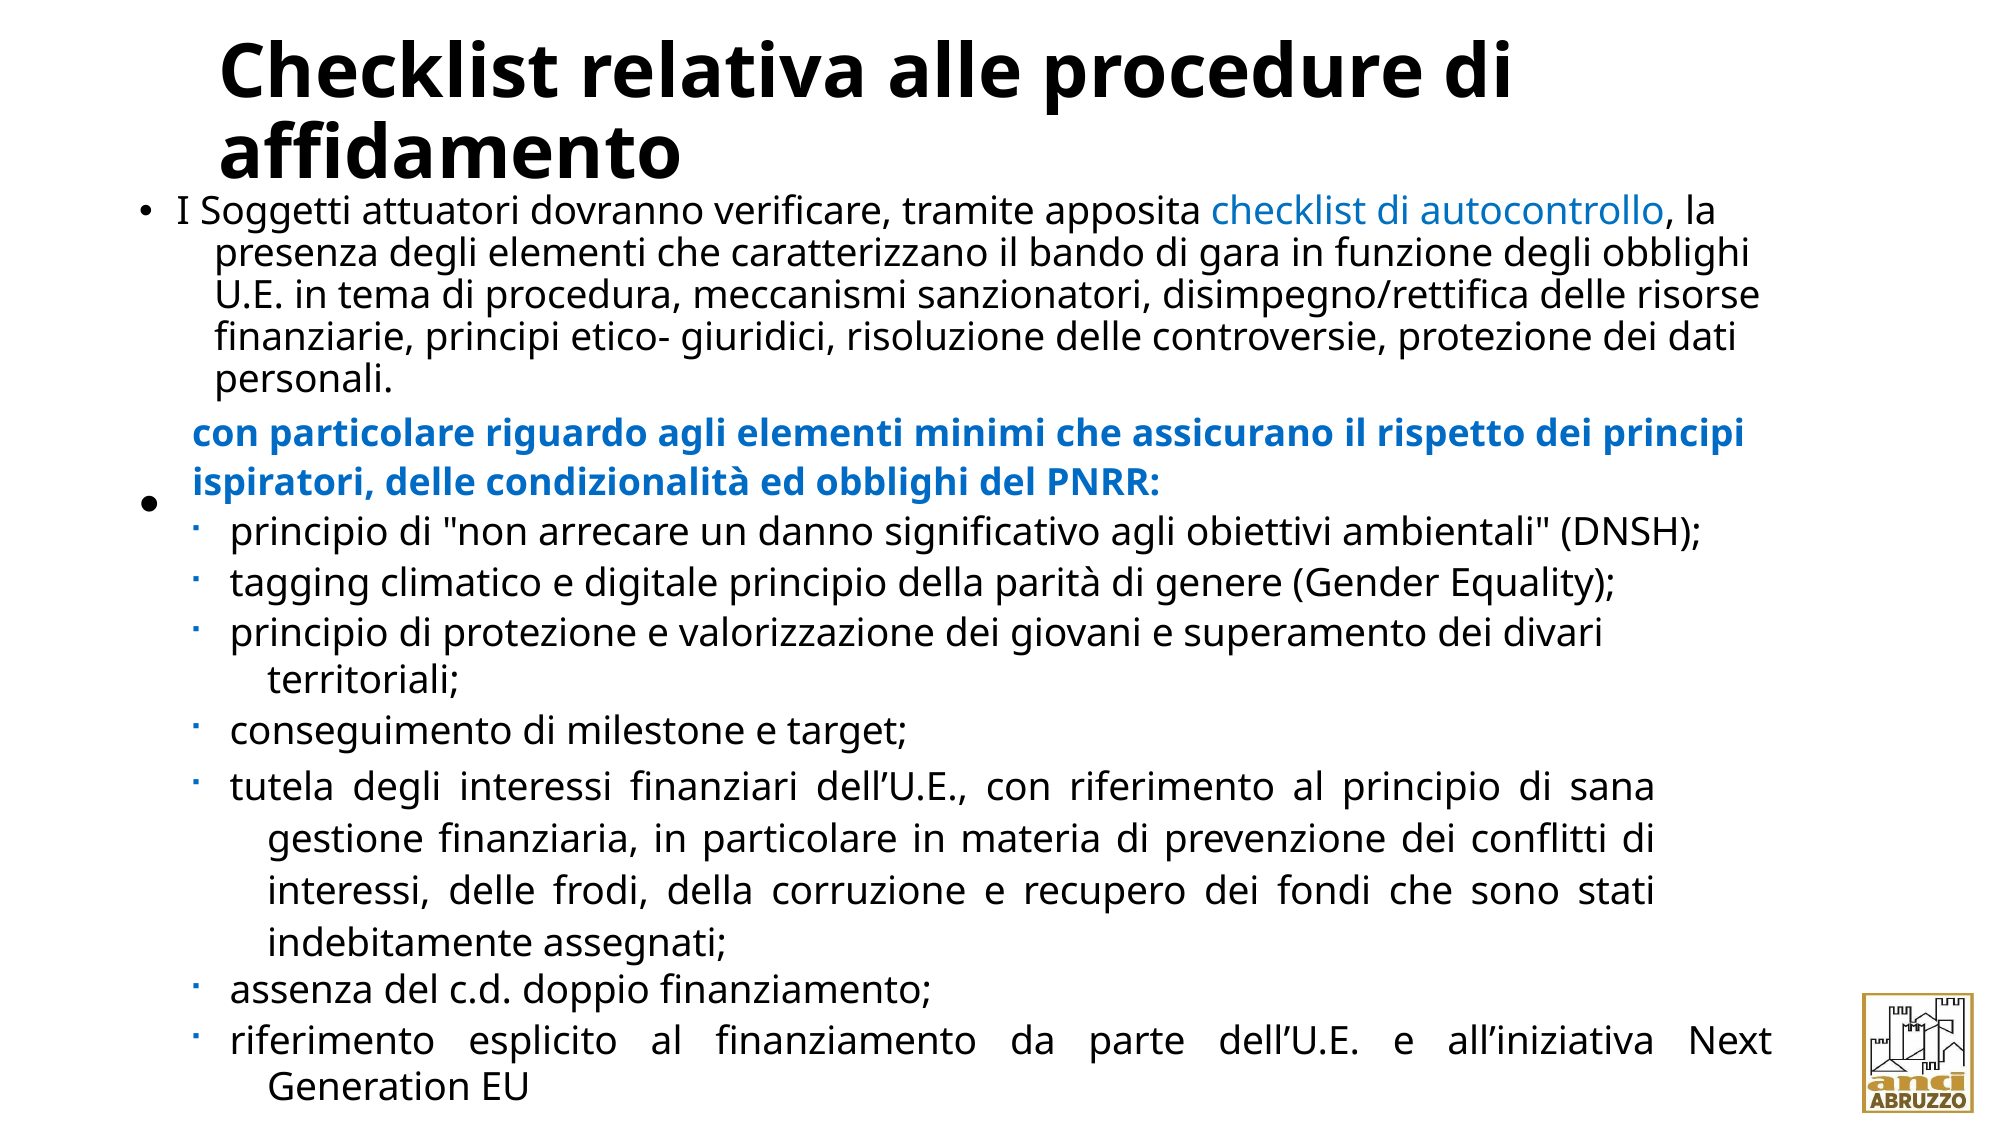

# Checklist relativa alle procedure di affidamento
I Soggetti attuatori dovranno verificare, tramite apposita checklist di autocontrollo, la presenza degli elementi che caratterizzano il bando di gara in funzione degli obblighi U.E. in tema di procedura, meccanismi sanzionatori, disimpegno/rettifica delle risorse finanziarie, principi etico- giuridici, risoluzione delle controversie, protezione dei dati personali.
con particolare riguardo agli elementi minimi che assicurano il rispetto dei principi
ispiratori, delle condizionalità ed obblighi del PNRR:
principio di "non arrecare un danno significativo agli obiettivi ambientali" (DNSH);
tagging climatico e digitale principio della parità di genere (Gender Equality);
principio di protezione e valorizzazione dei giovani e superamento dei divari territoriali;
conseguimento di milestone e target;
tutela degli interessi finanziari dell’U.E., con riferimento al principio di sana gestione finanziaria, in particolare in materia di prevenzione dei conflitti di interessi, delle frodi, della corruzione e recupero dei fondi che sono stati indebitamente assegnati;
assenza del c.d. doppio finanziamento;
riferimento esplicito al finanziamento da parte dell’U.E. e all’iniziativa Next Generation EU